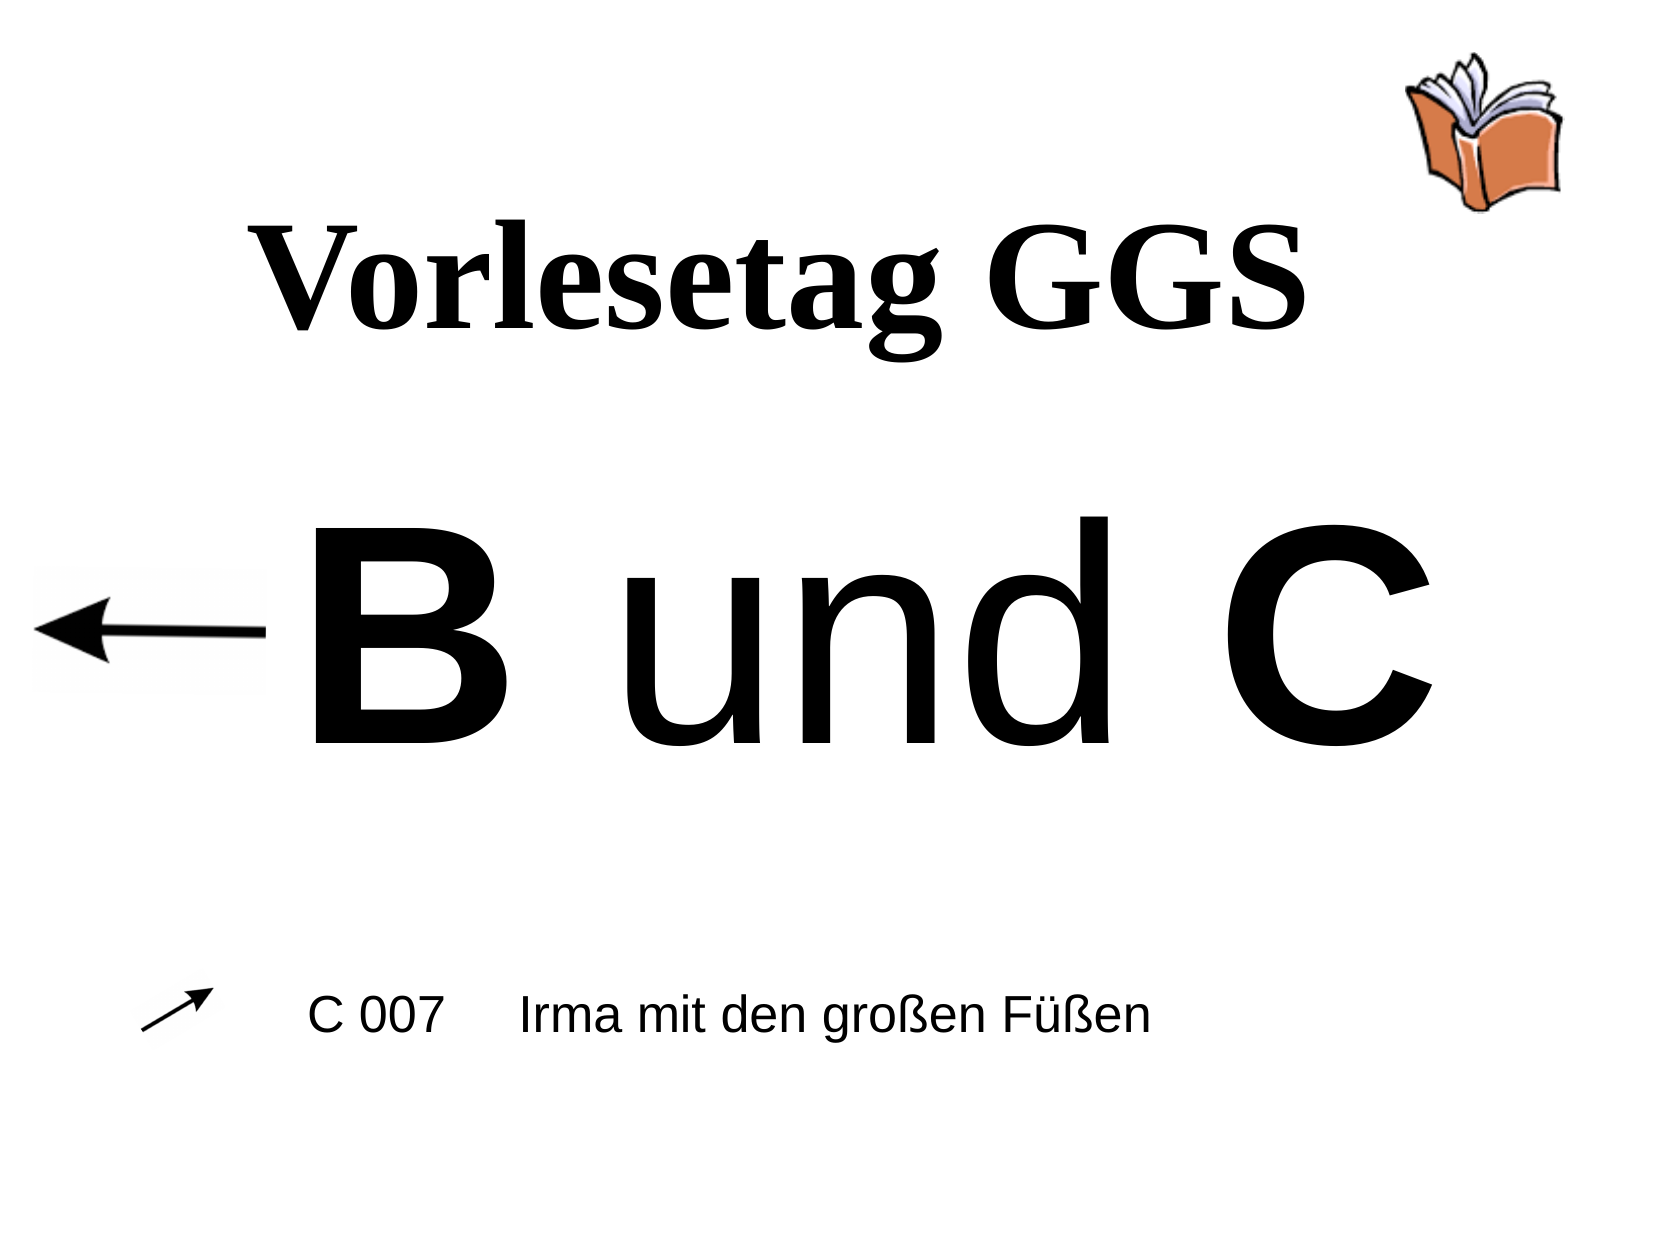

Vorlesetag GGS
# B und C
C 007 Irma mit den großen Füßen